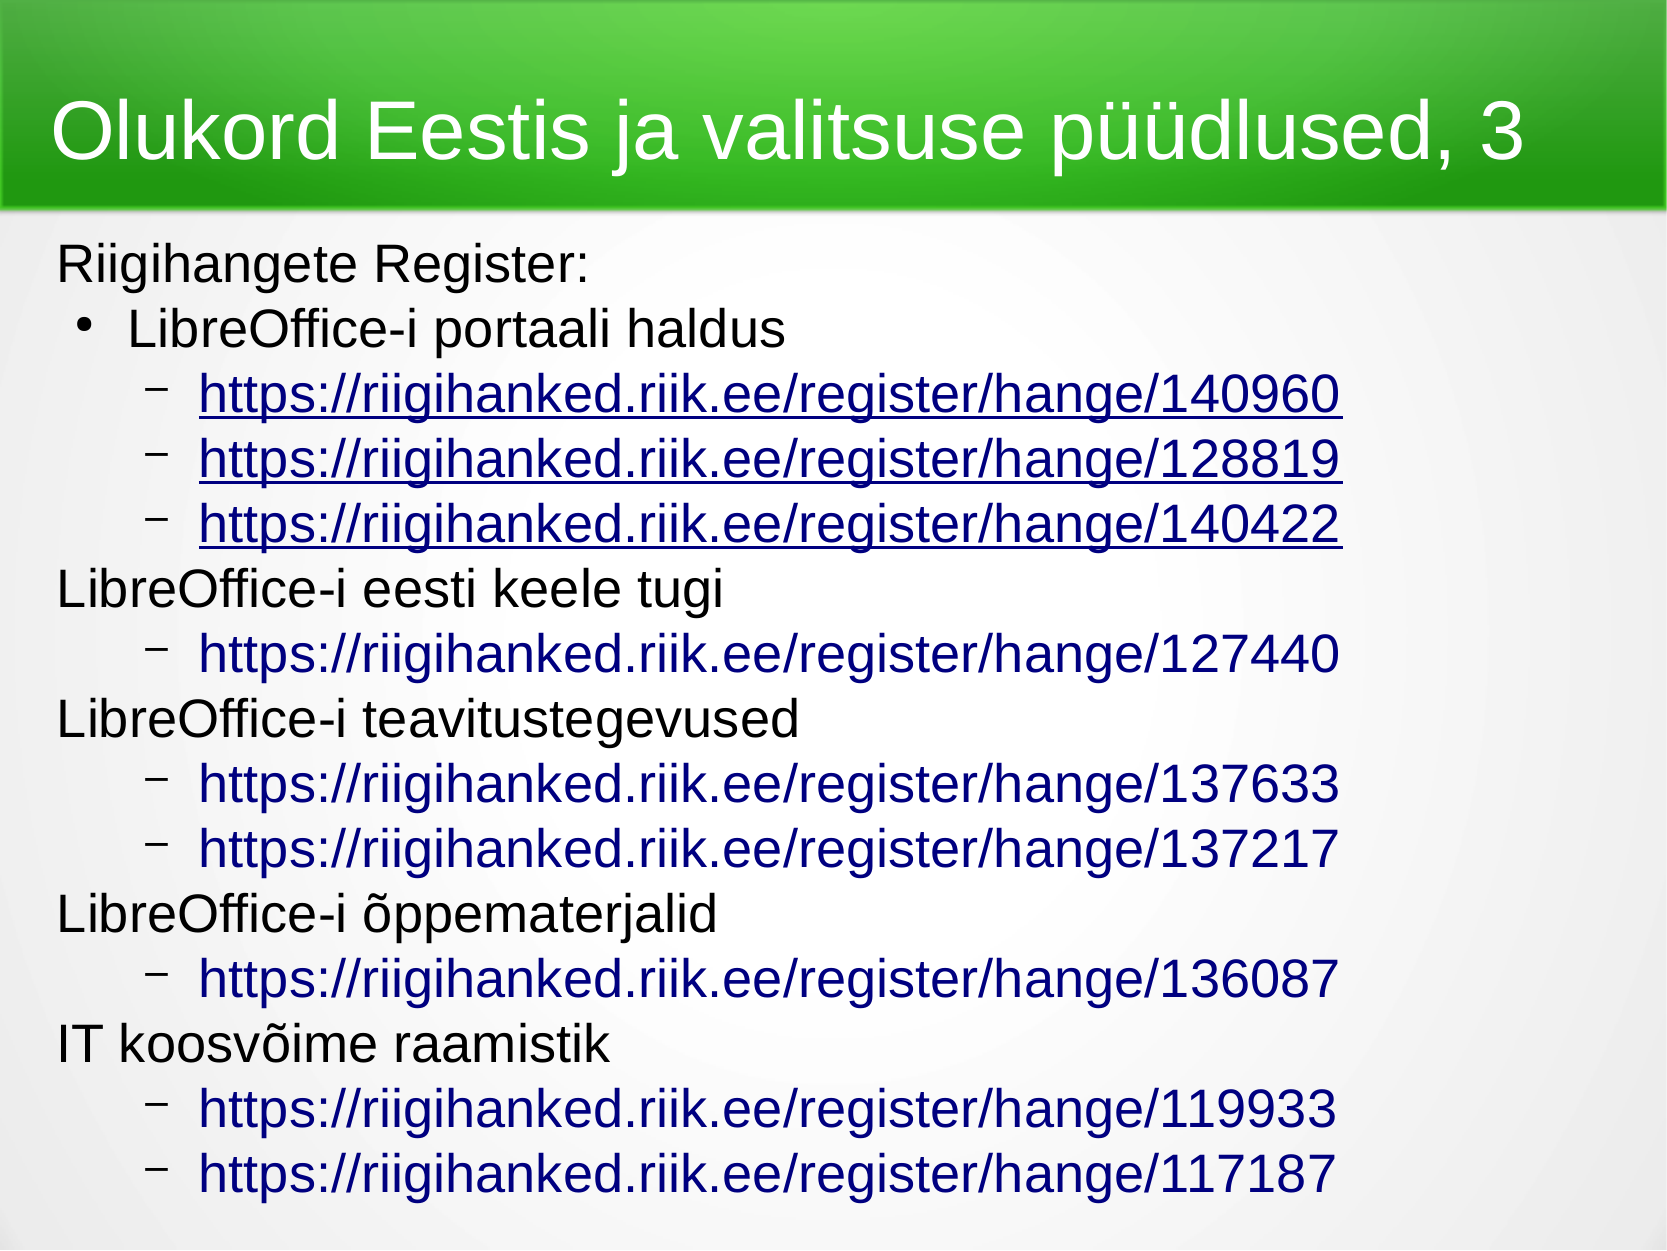

# Olukord Eestis ja valitsuse püüdlused, 3
Riigihangete Register:
LibreOffice-i portaali haldus
https://riigihanked.riik.ee/register/hange/140960
https://riigihanked.riik.ee/register/hange/128819
https://riigihanked.riik.ee/register/hange/140422
LibreOffice-i eesti keele tugi
https://riigihanked.riik.ee/register/hange/127440
LibreOffice-i teavitustegevused
https://riigihanked.riik.ee/register/hange/137633
https://riigihanked.riik.ee/register/hange/137217
LibreOffice-i õppematerjalid
https://riigihanked.riik.ee/register/hange/136087
IT koosvõime raamistik
https://riigihanked.riik.ee/register/hange/119933
https://riigihanked.riik.ee/register/hange/117187